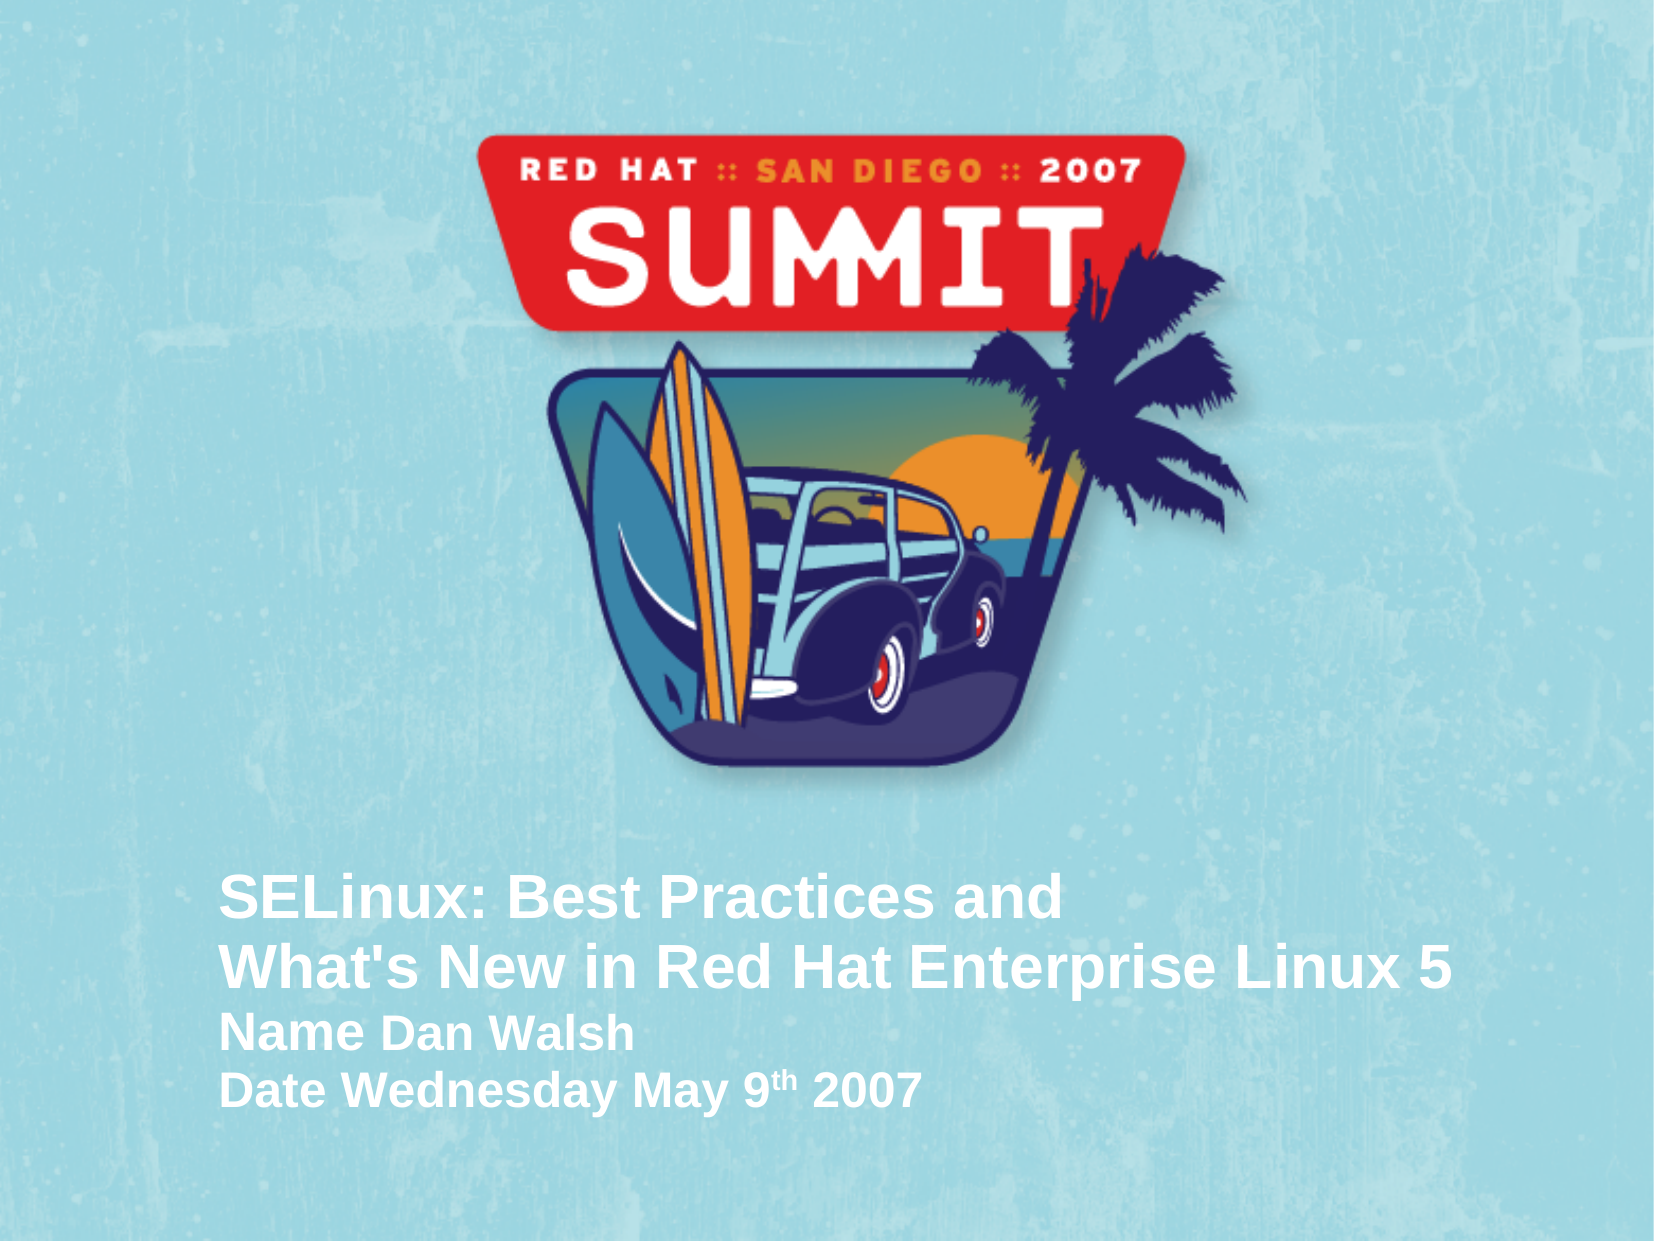

SELinux: Best Practices and
What's New in Red Hat Enterprise Linux 5
Name Dan Walsh
Date Wednesday May 9th 2007